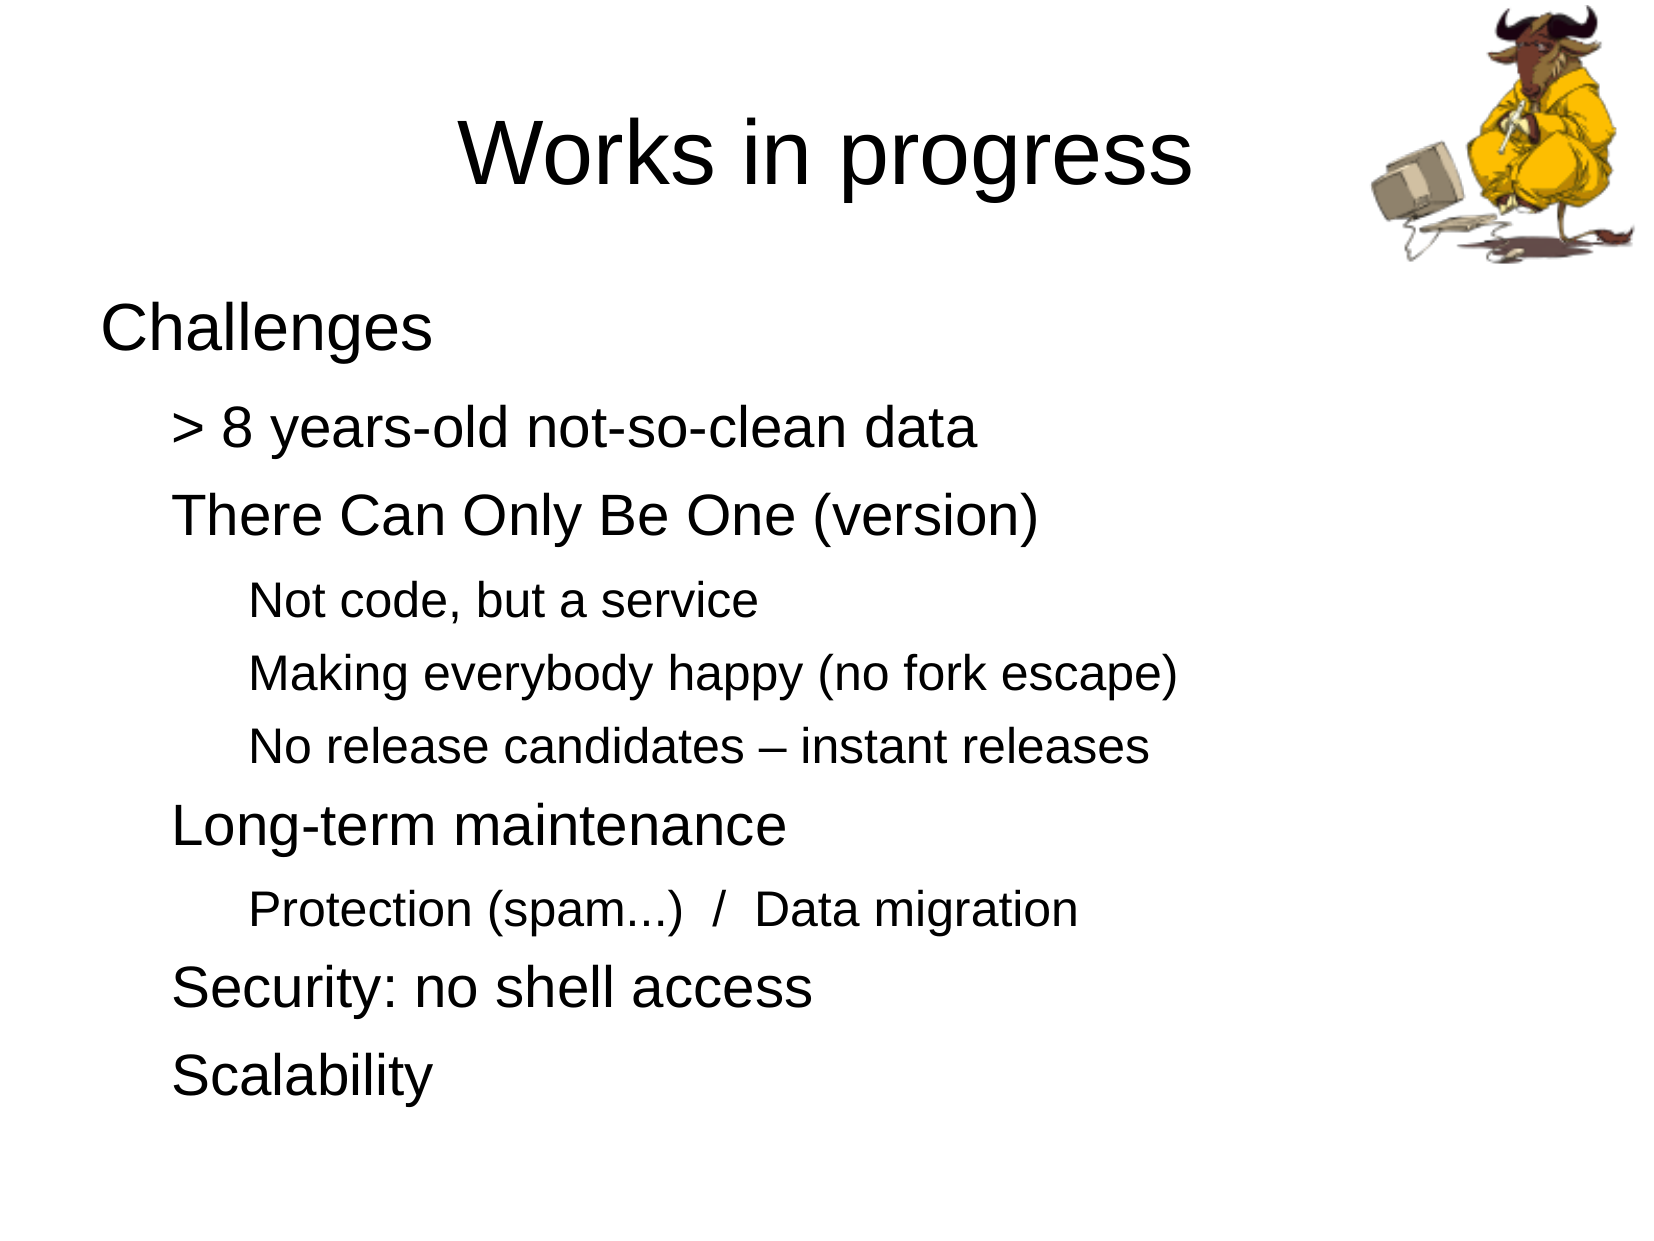

# Works in progress
Challenges
> 8 years-old not-so-clean data
There Can Only Be One (version)
Not code, but a service
Making everybody happy (no fork escape)
No release candidates – instant releases
Long-term maintenance
Protection (spam...) / Data migration
Security: no shell access
Scalability